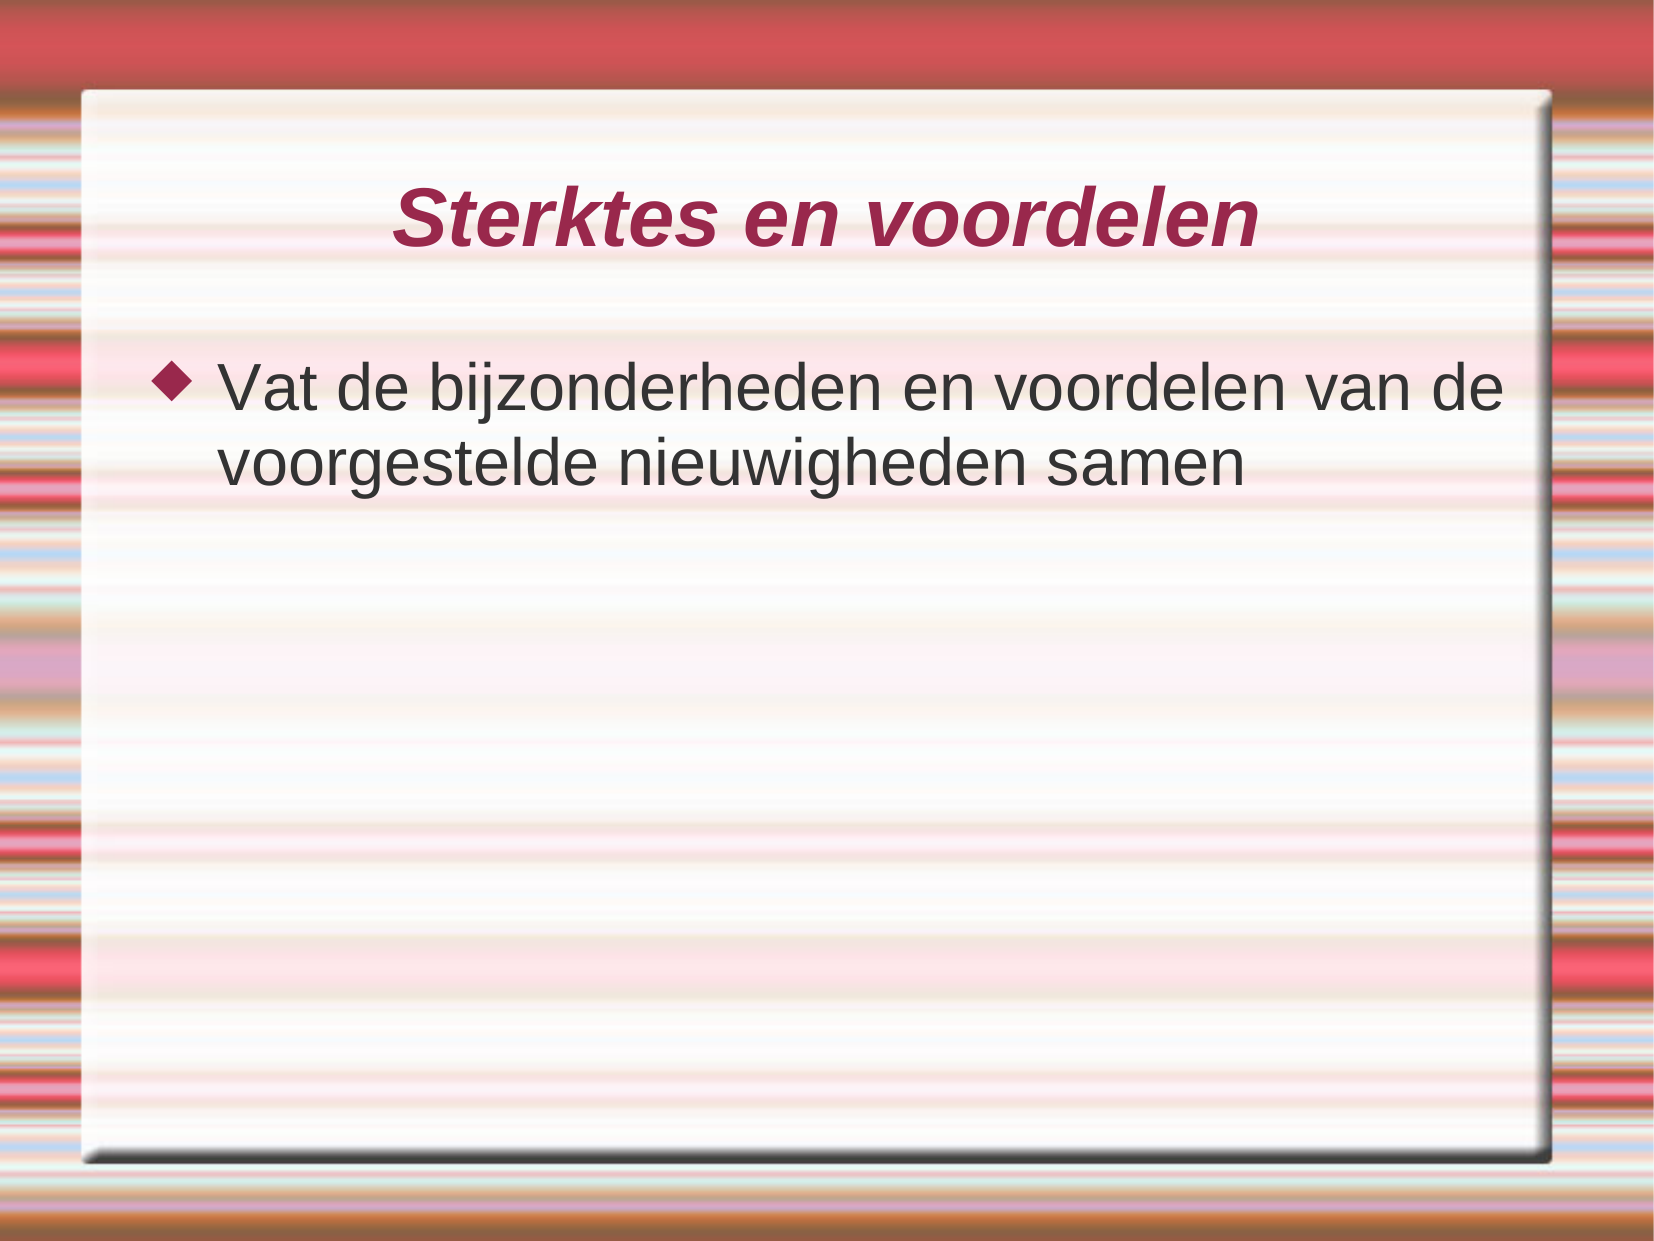

# Sterktes en voordelen
Vat de bijzonderheden en voordelen van de voorgestelde nieuwigheden samen